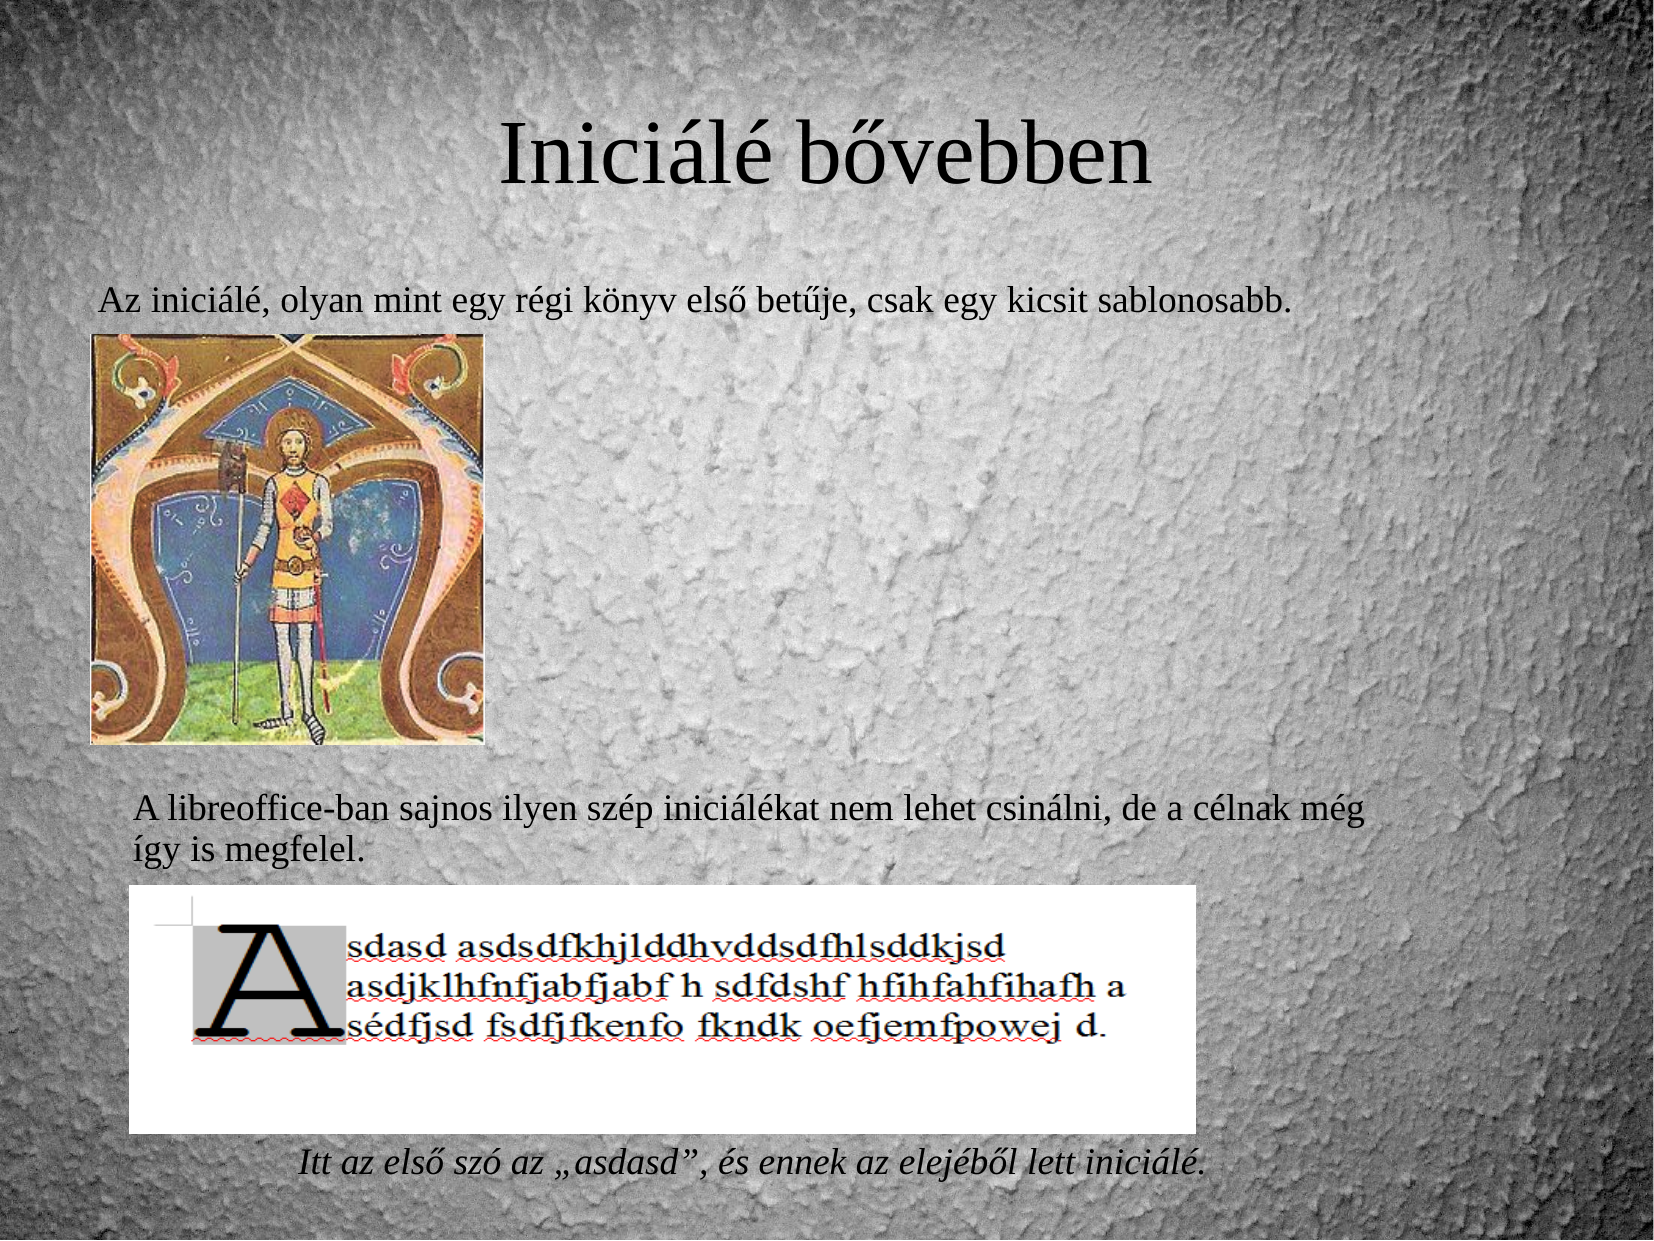

# Iniciálé bővebben
Az iniciálé, olyan mint egy régi könyv első betűje, csak egy kicsit sablonosabb.
A libreoffice-ban sajnos ilyen szép iniciálékat nem lehet csinálni, de a célnak még így is megfelel.
Itt az első szó az „asdasd”, és ennek az elejéből lett iniciálé.